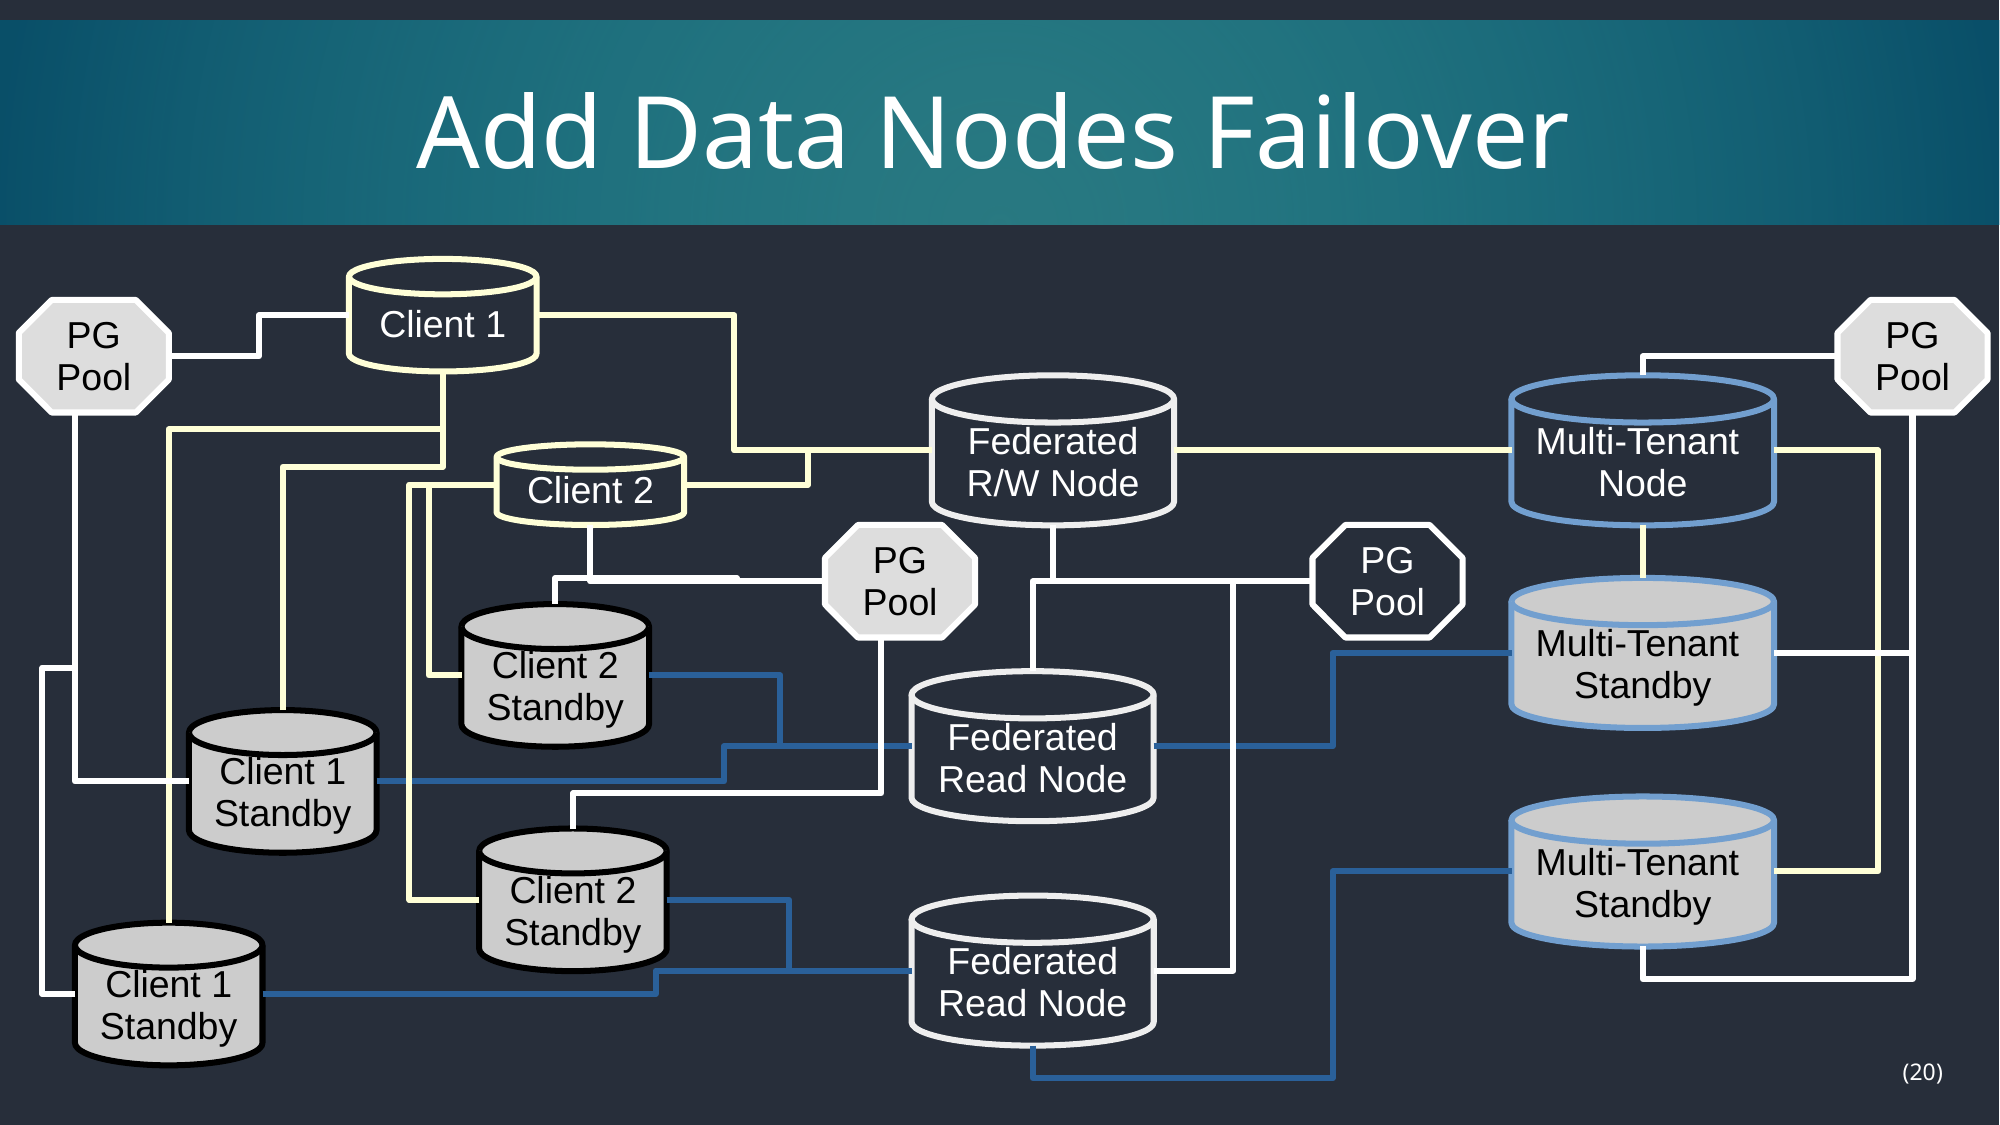

Add Data Nodes Failover
Client 1
PG Pool
PG Pool
Federated
R/W Node
Multi-Tenant
Node
Client 2
PG Pool
PG Pool
Multi-Tenant
Standby
Client 2
Standby
Federated
Read Node
Client 1
Standby
Multi-Tenant
Standby
Client 2
Standby
Federated
Read Node
Client 1
Standby